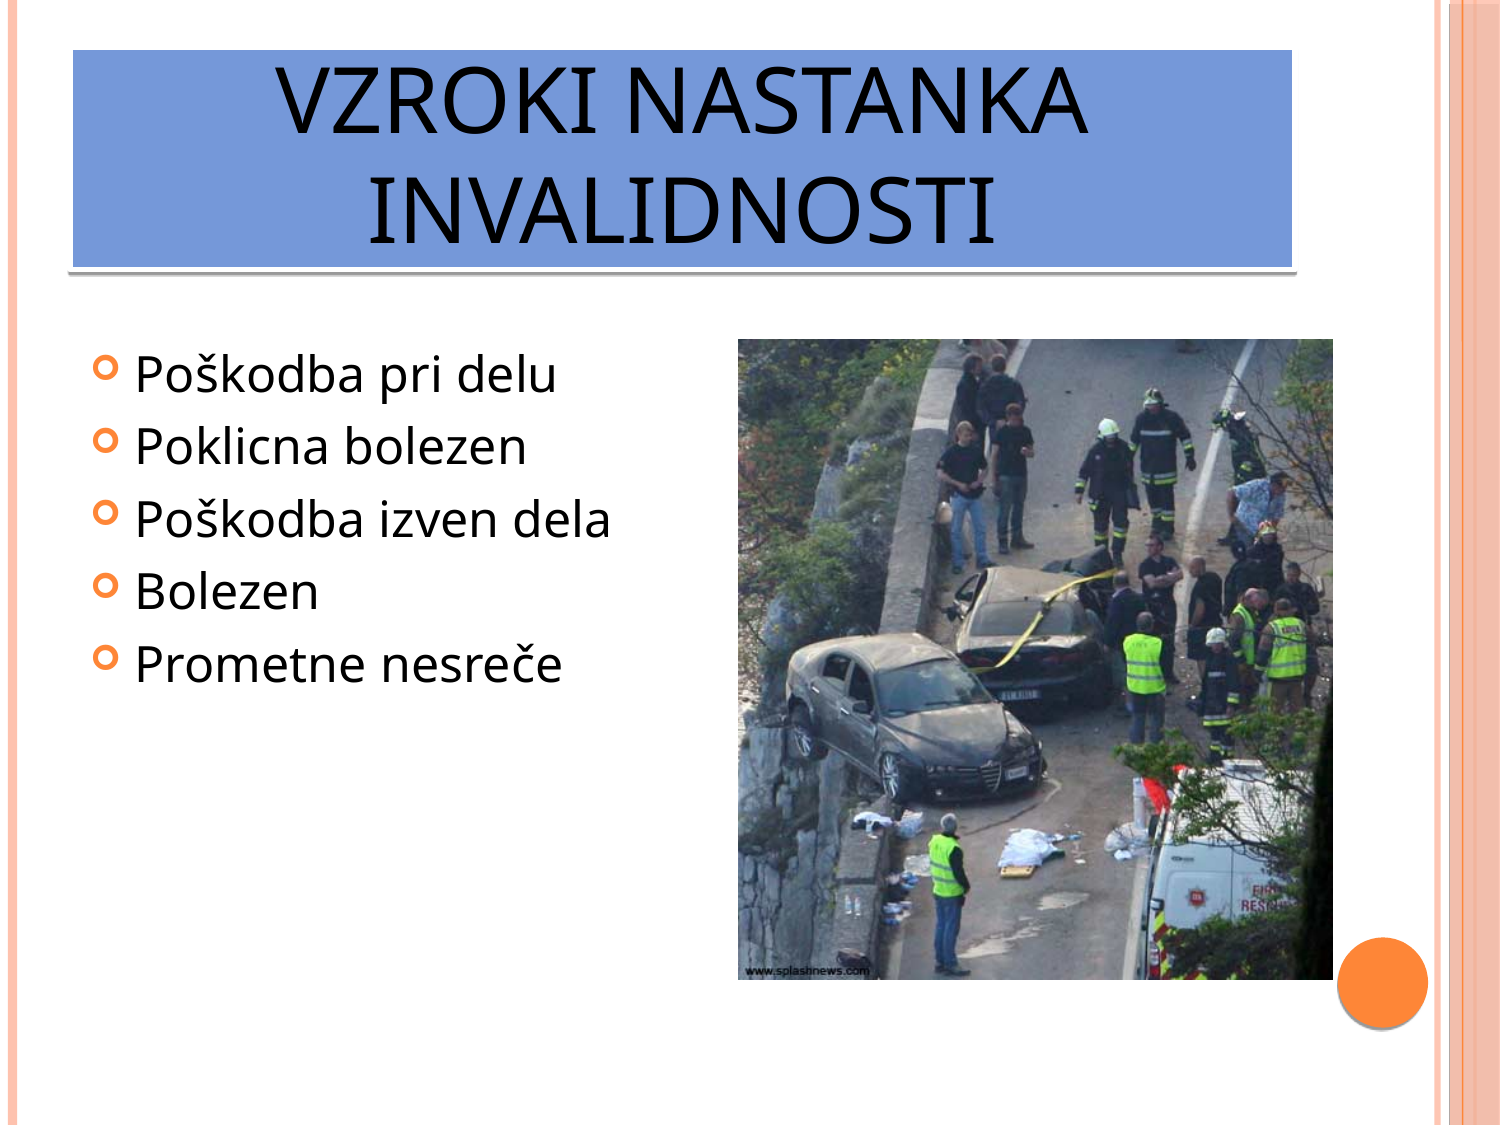

# vzroki nastanka invalidnosti
Poškodba pri delu
Poklicna bolezen
Poškodba izven dela
Bolezen
Prometne nesreče